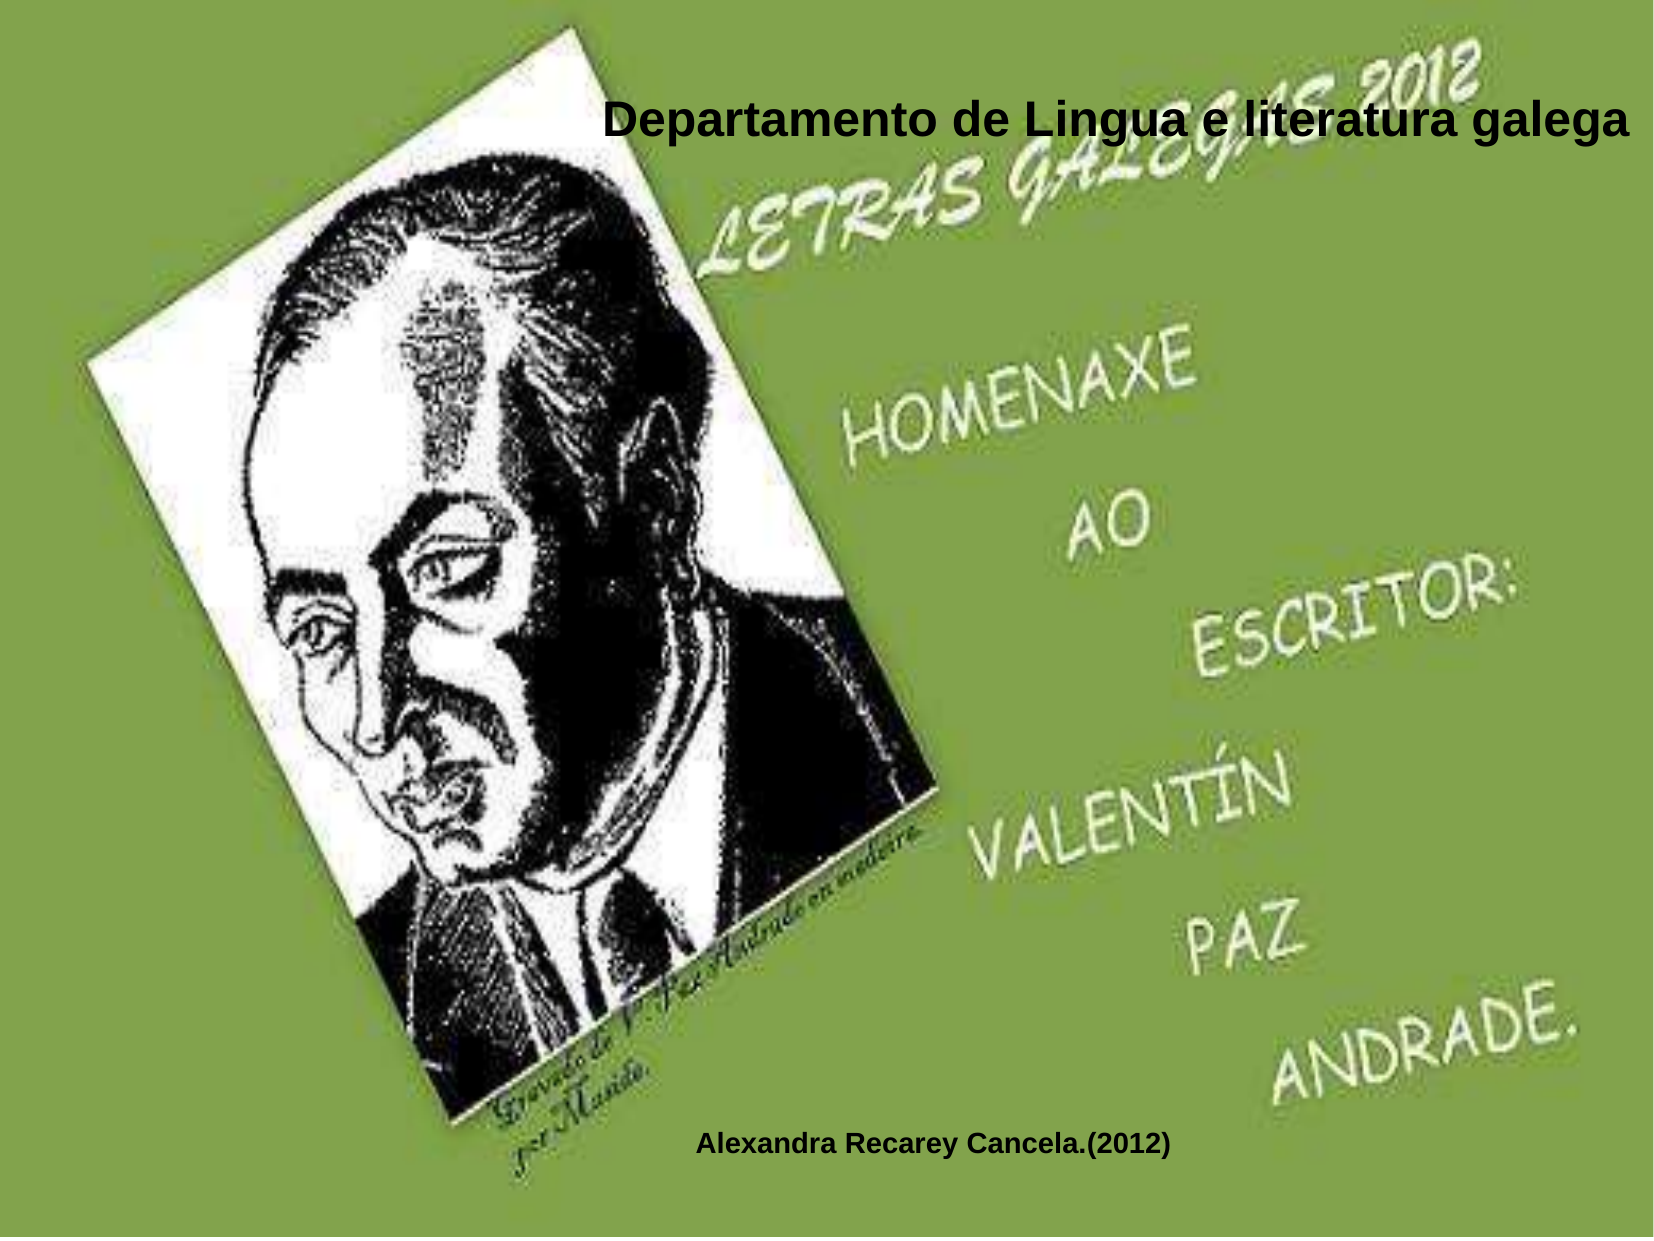

# Departamento de Lingua e literatura galega
Alexandra Recarey Cancela.(2012)